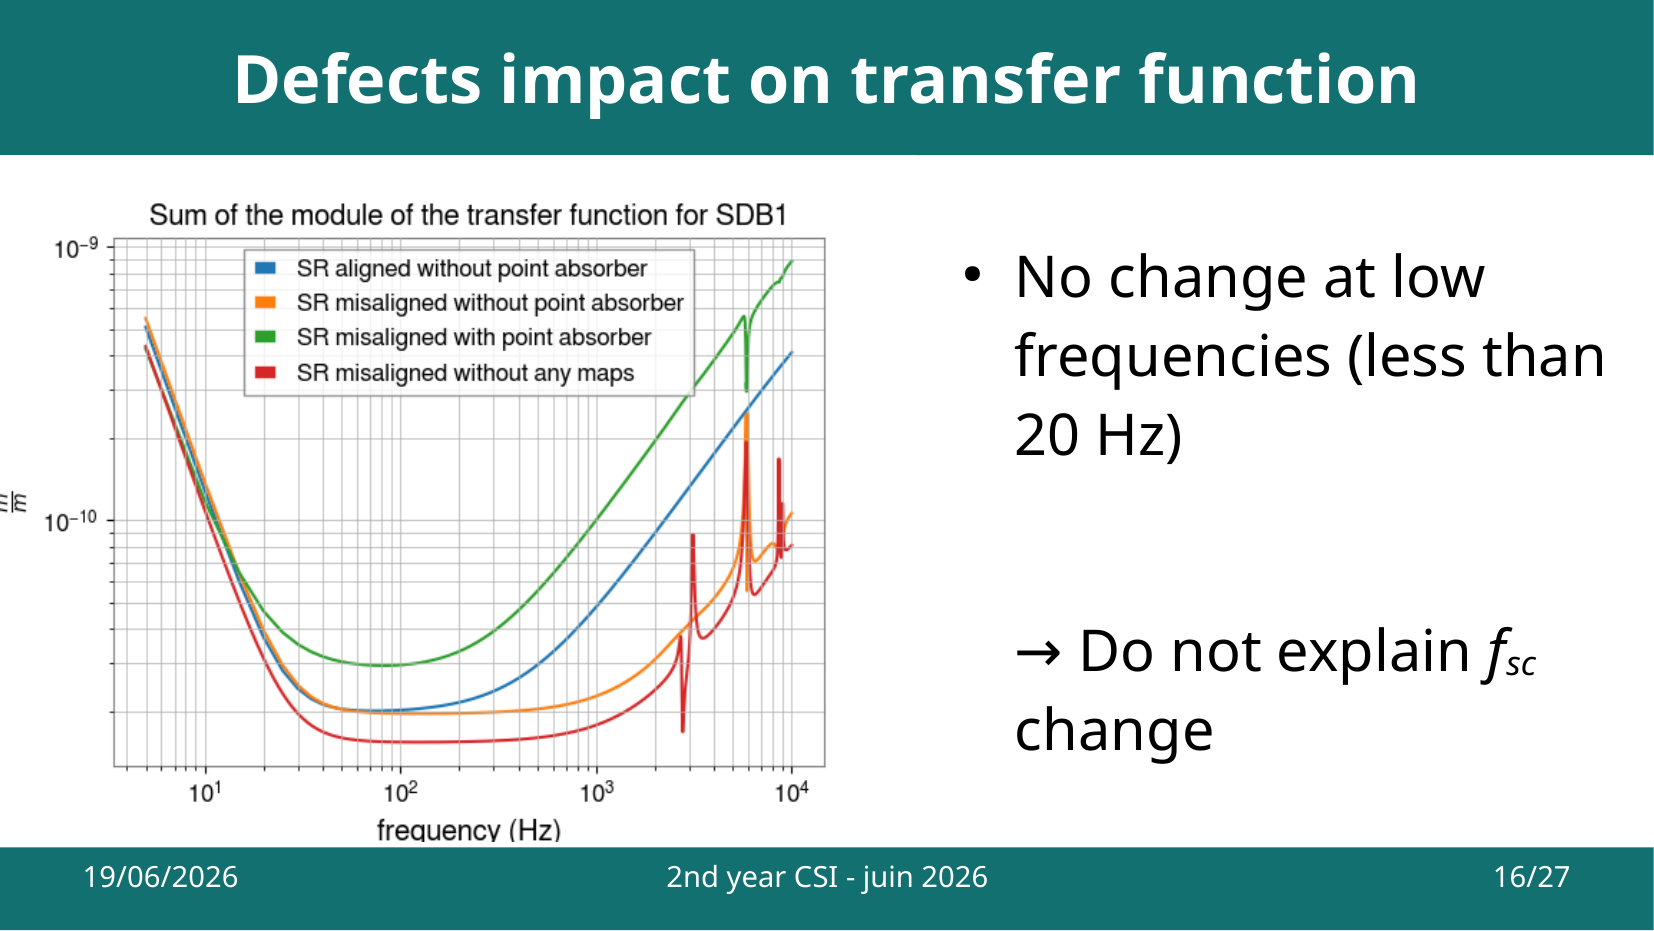

# Defects impact on transfer function
No change at low frequencies (less than 20 Hz)
→ Do not explain fsc change
19/06/2026
2nd year CSI - juin 2026
16